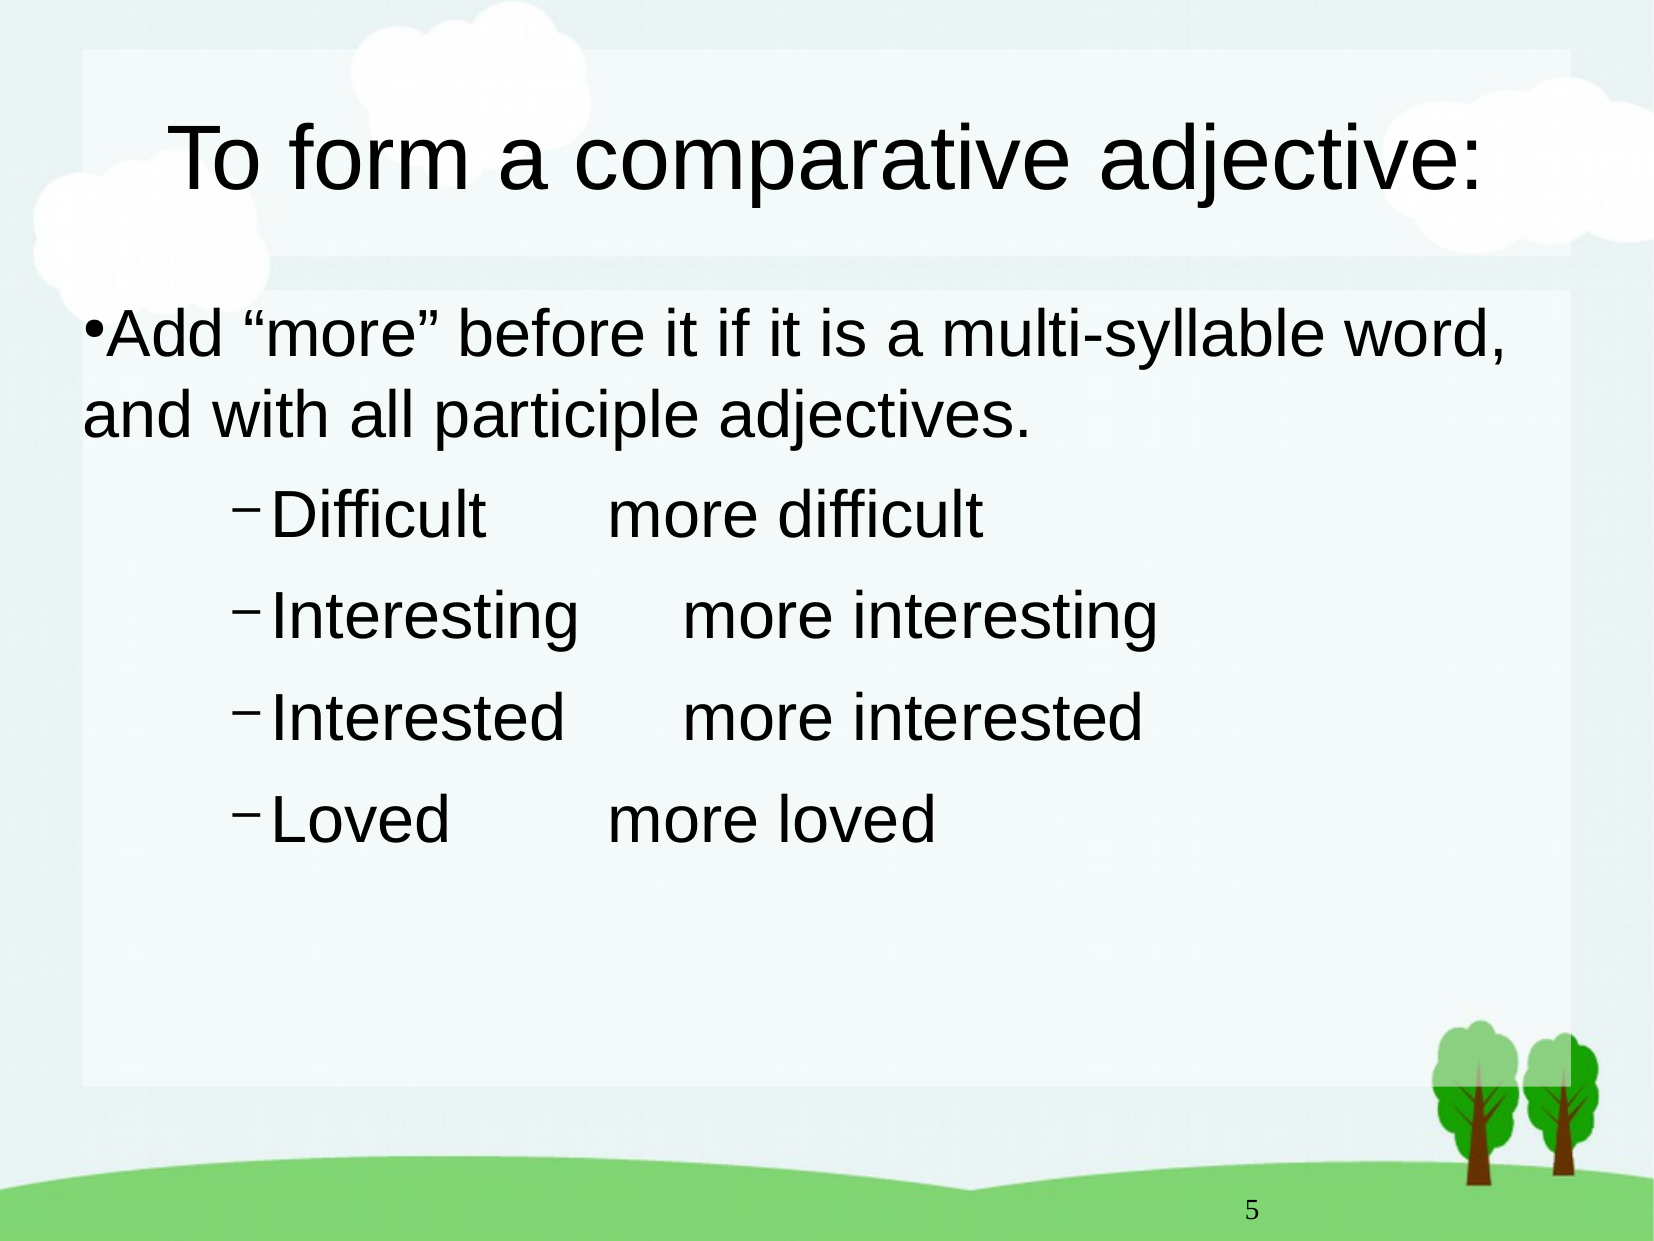

# To form a comparative adjective:
Add “more” before it if it is a multi-syllable word, and with all participle adjectives.
Difficult 		more difficult
Interesting		more interesting
Interested		more interested
Loved			more loved